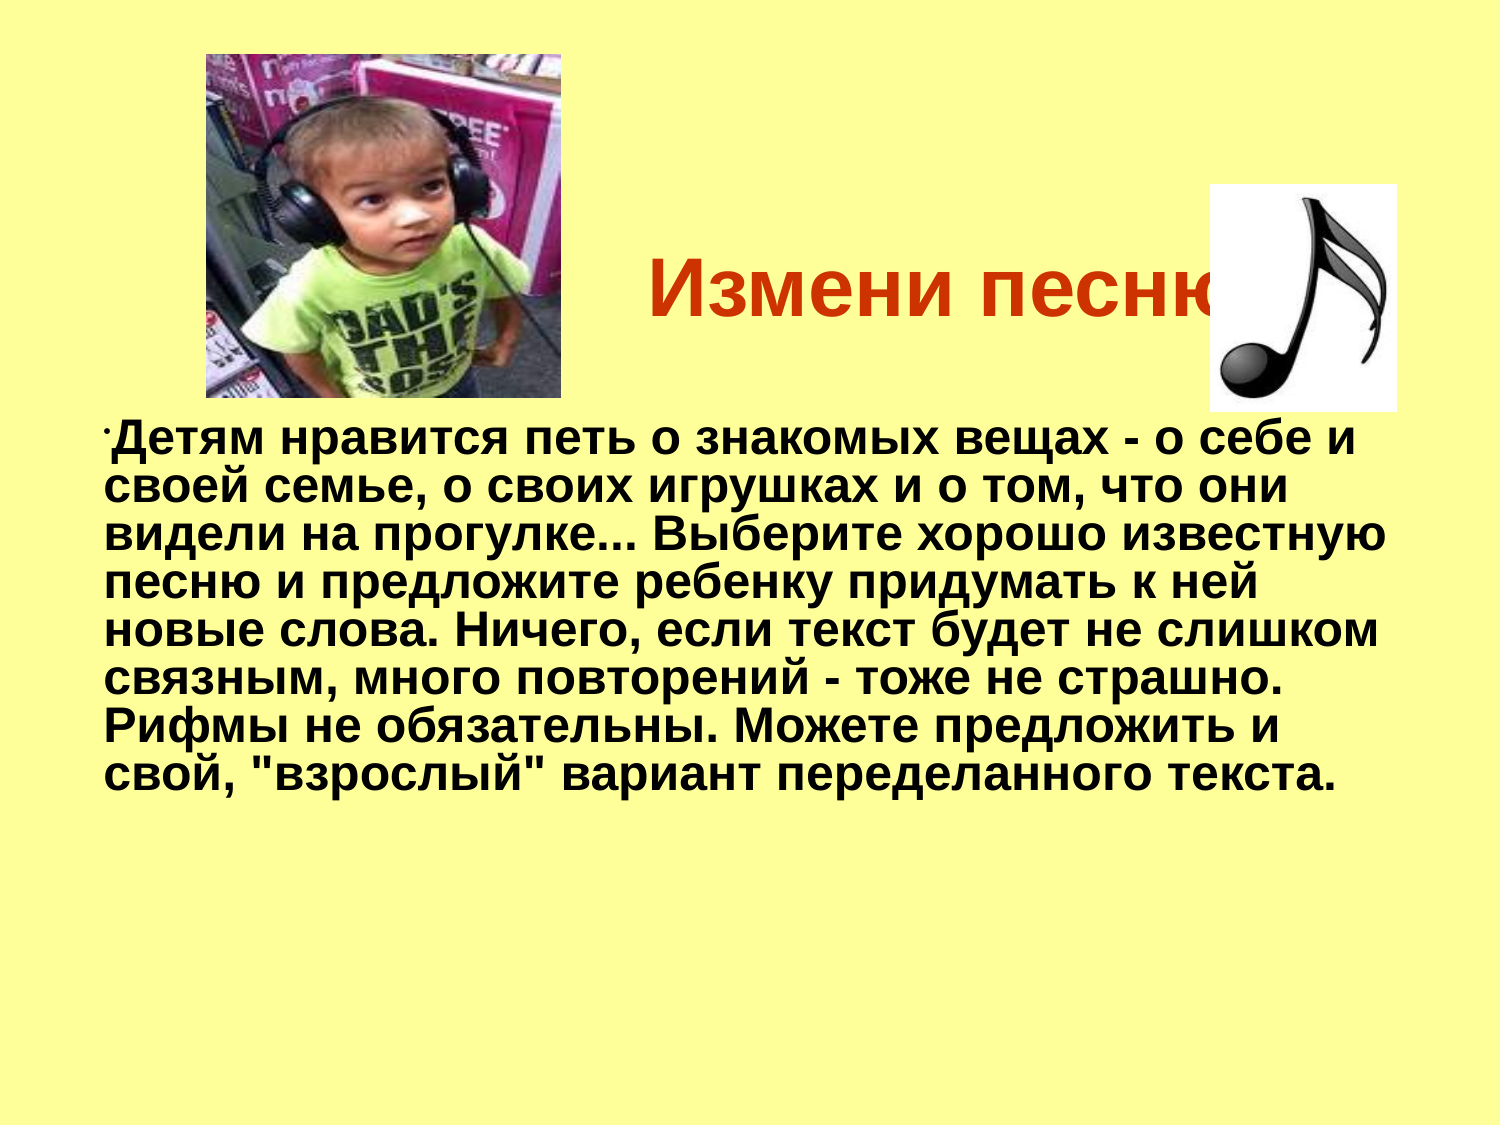

# Измени песню
Детям нравится петь о знакомых вещах - о себе и своей семье, о своих игрушках и о том, что они видели на прогулке... Выберите хорошо известную песню и предложите ребенку придумать к ней новые слова. Ничего, если текст будет не слишком связным, много повторений - тоже не страшно. Рифмы не обязательны. Можете предложить и свой, "взрослый" вариант переделанного текста.